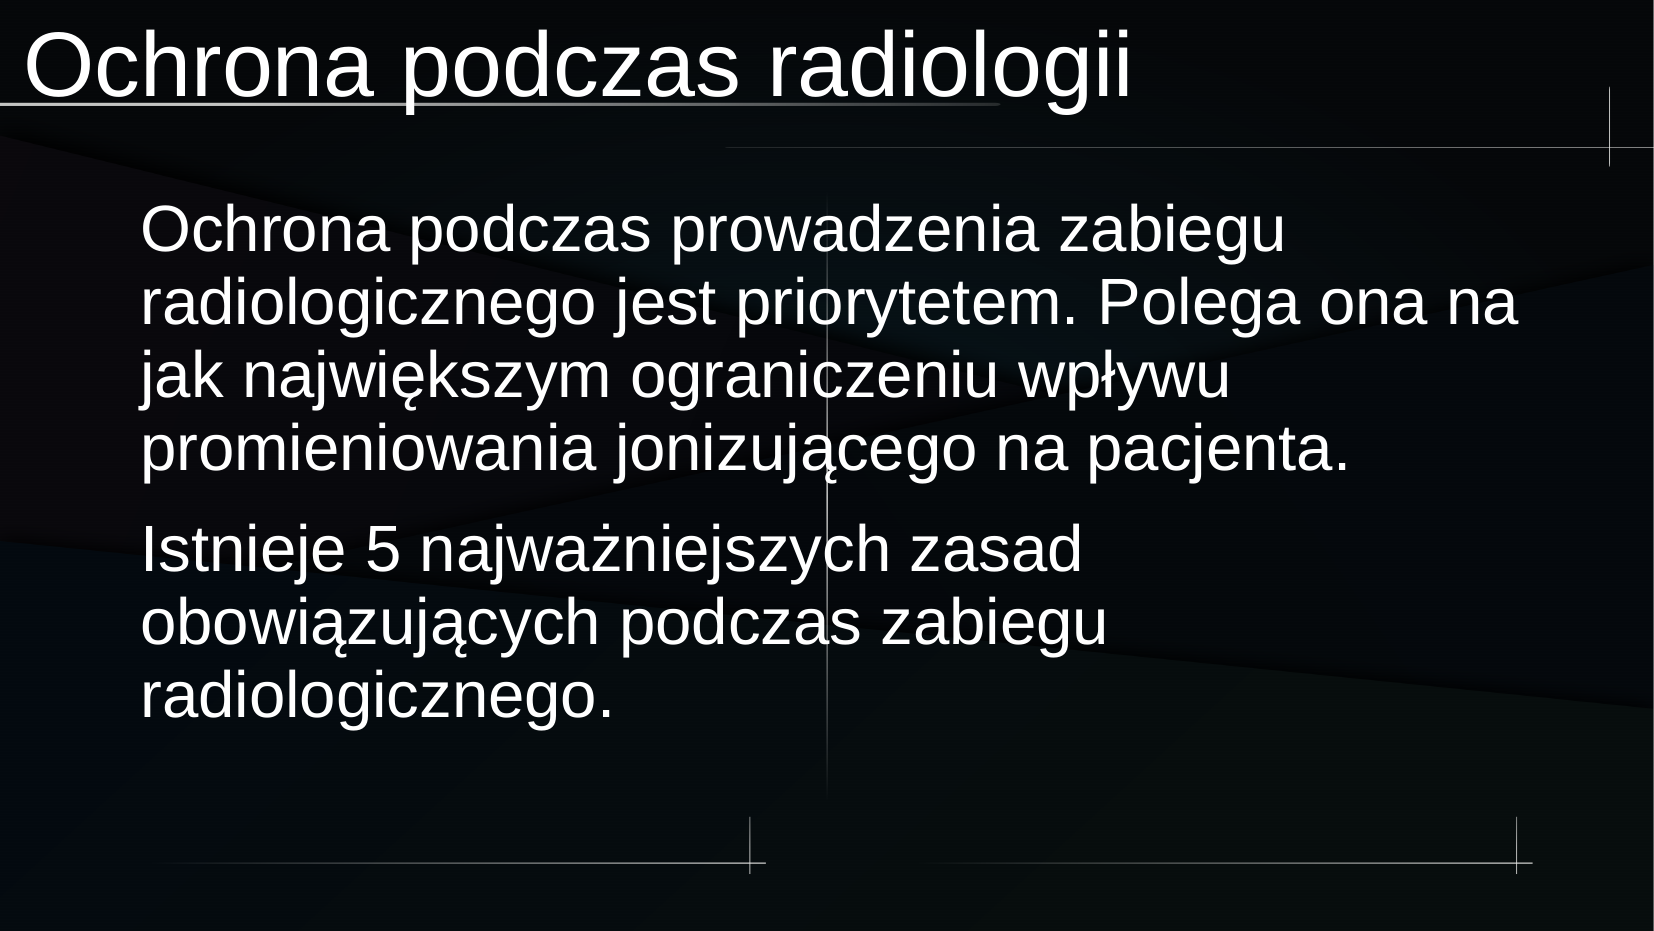

# Ochrona podczas radiologii
Ochrona podczas prowadzenia zabiegu radiologicznego jest priorytetem. Polega ona na jak największym ograniczeniu wpływu promieniowania jonizującego na pacjenta.
Istnieje 5 najważniejszych zasad obowiązujących podczas zabiegu radiologicznego.